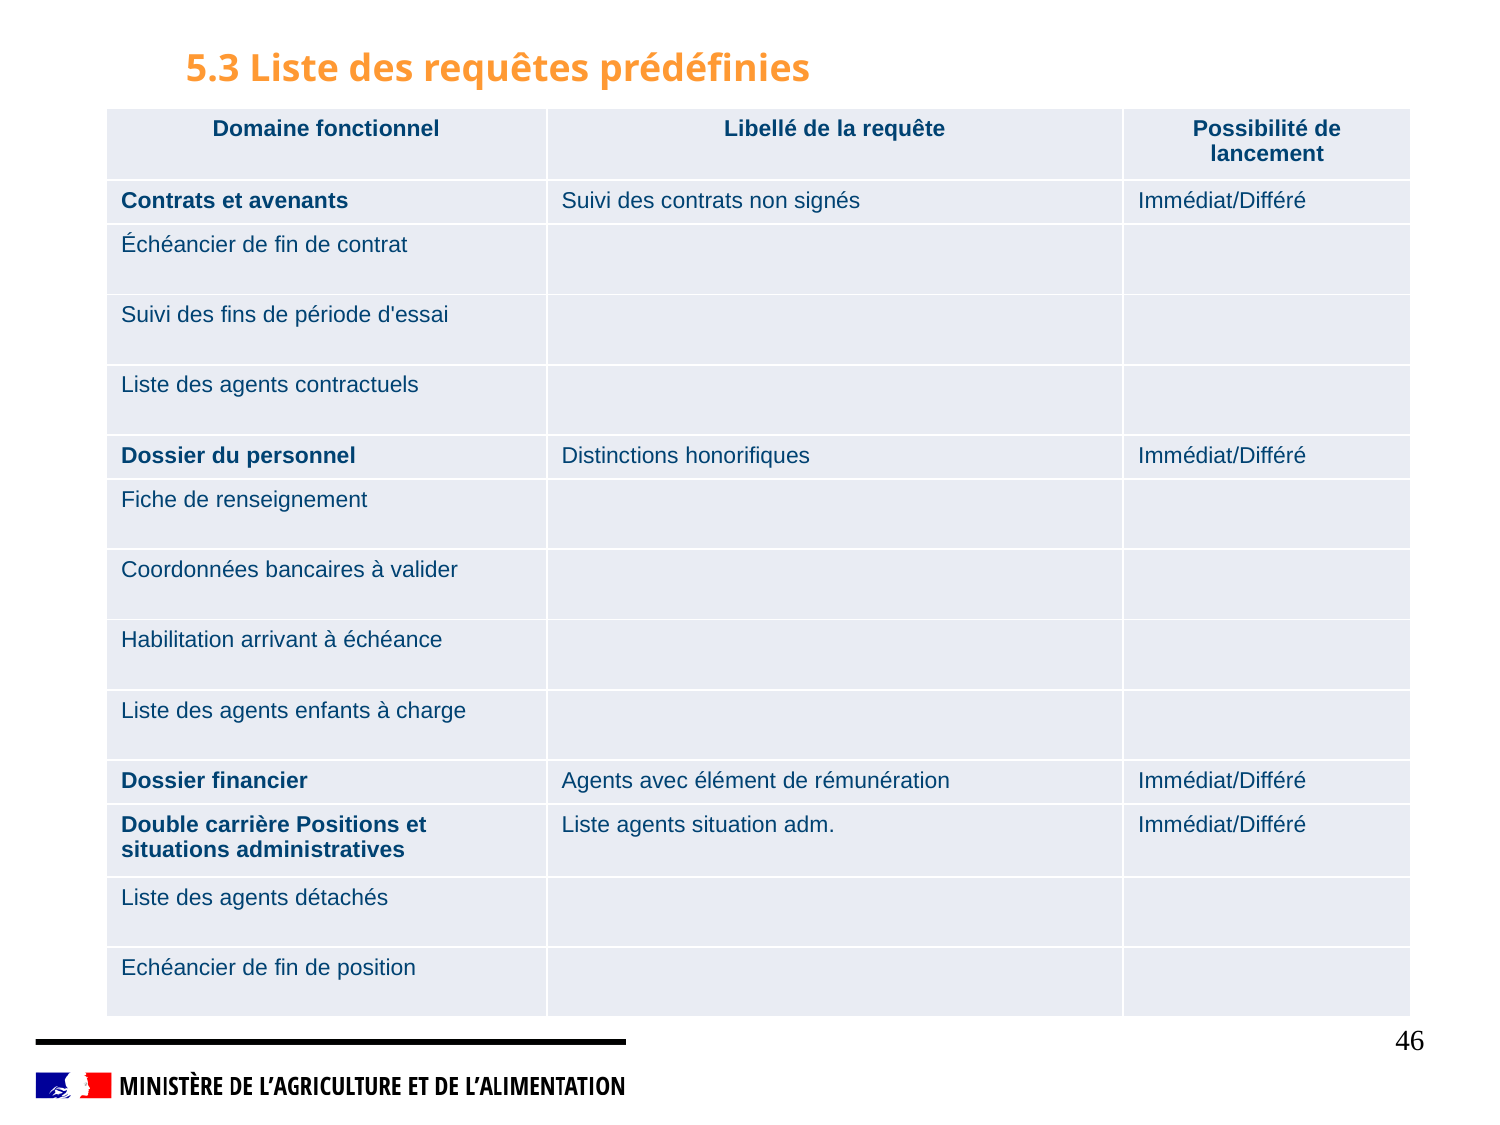

5.3 Liste des requêtes prédéfinies
| Domaine fonctionnel | Libellé de la requête | Possibilité de lancement |
| --- | --- | --- |
| Contrats et avenants | Suivi des contrats non signés | Immédiat/Différé |
| Échéancier de fin de contrat | | |
| Suivi des fins de période d'essai | | |
| Liste des agents contractuels | | |
| Dossier du personnel | Distinctions honorifiques | Immédiat/Différé |
| Fiche de renseignement | | |
| Coordonnées bancaires à valider | | |
| Habilitation arrivant à échéance | | |
| Liste des agents enfants à charge | | |
| Dossier financier | Agents avec élément de rémunération | Immédiat/Différé |
| Double carrière Positions et situations administratives | Liste agents situation adm. | Immédiat/Différé |
| Liste des agents détachés | | |
| Echéancier de fin de position | | |